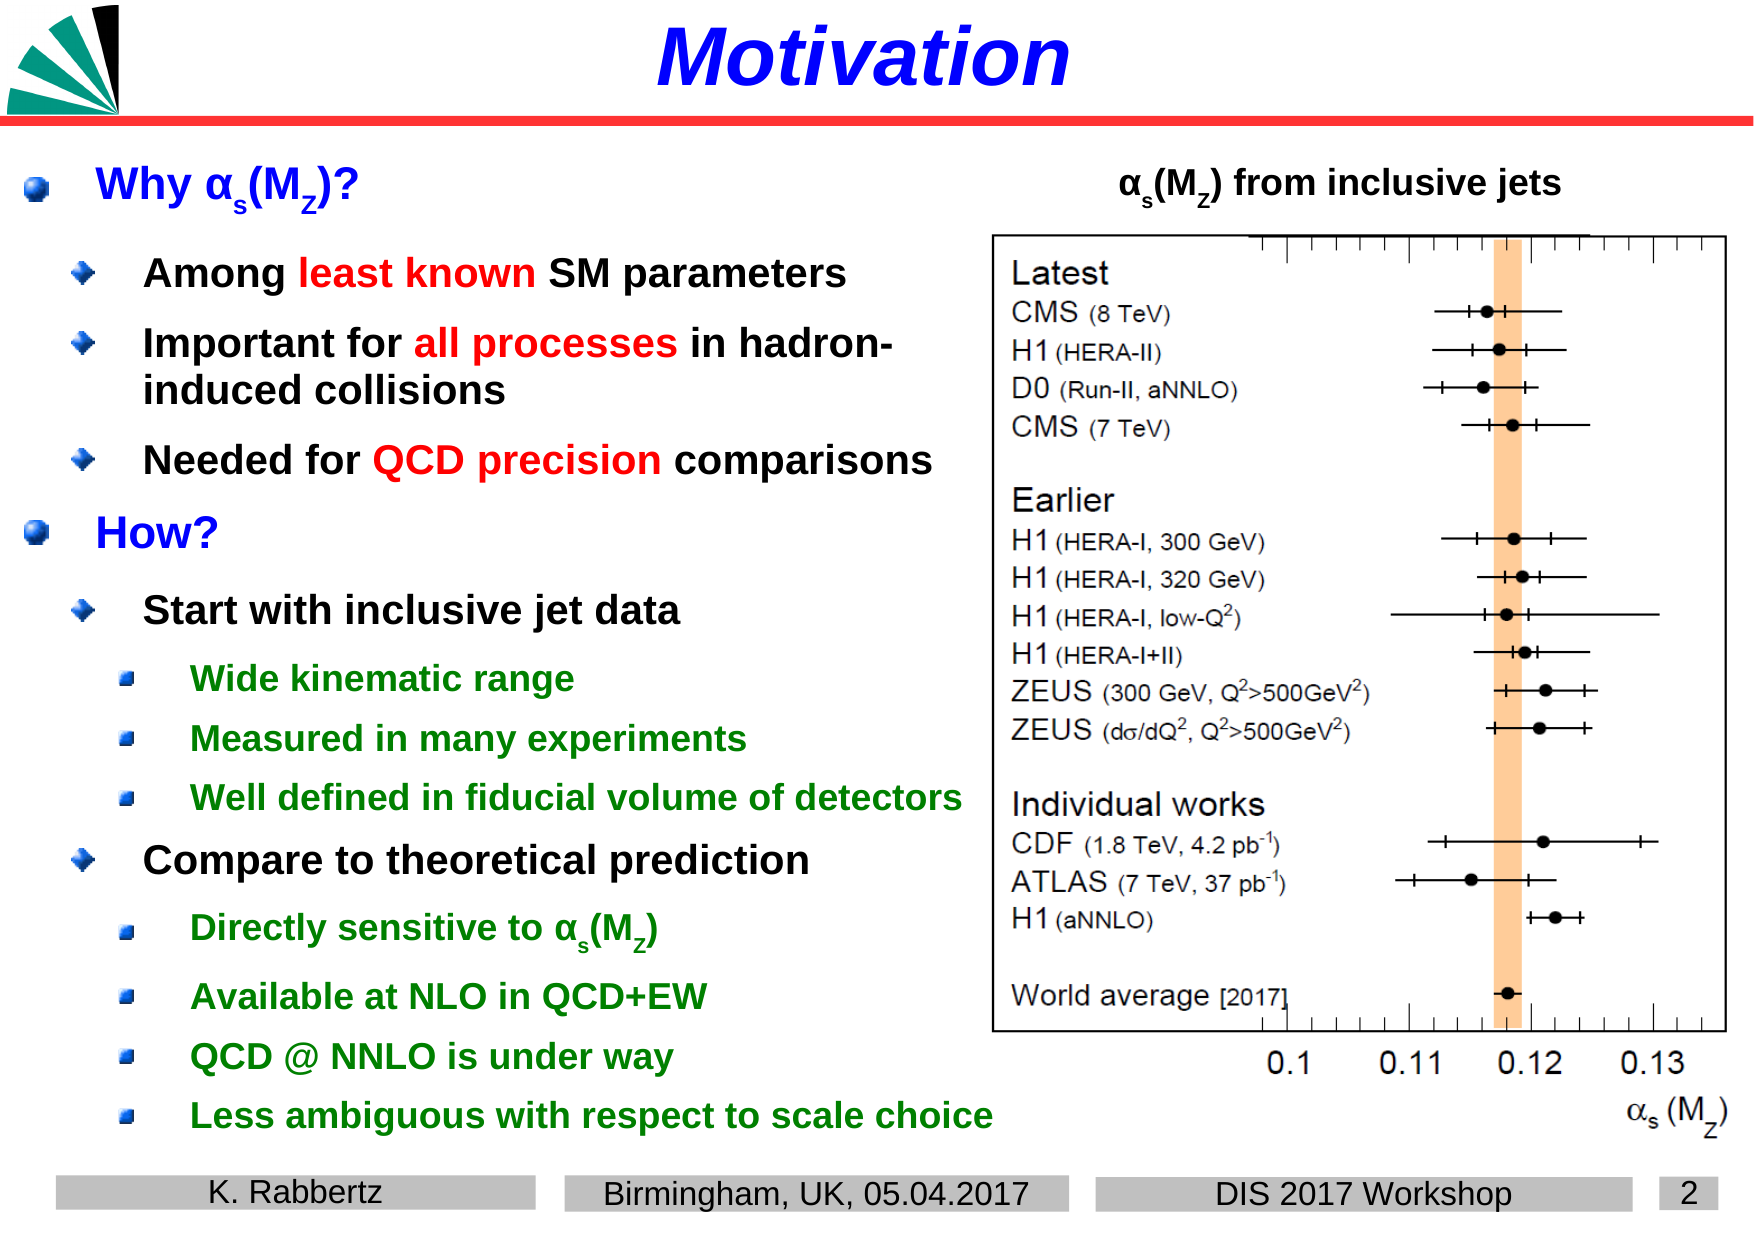

# Motivation
 αs(MZ) from inclusive jets
Why αs(MZ)?
Among least known SM parameters
Important for all processes in hadron-induced collisions
Needed for QCD precision comparisons
How?
Start with inclusive jet data
Wide kinematic range
Measured in many experiments
Well defined in fiducial volume of detectors
Compare to theoretical prediction
Directly sensitive to αs(MZ)
Available at NLO in QCD+EW
QCD @ NNLO is under way
Less ambiguous with respect to scale choice